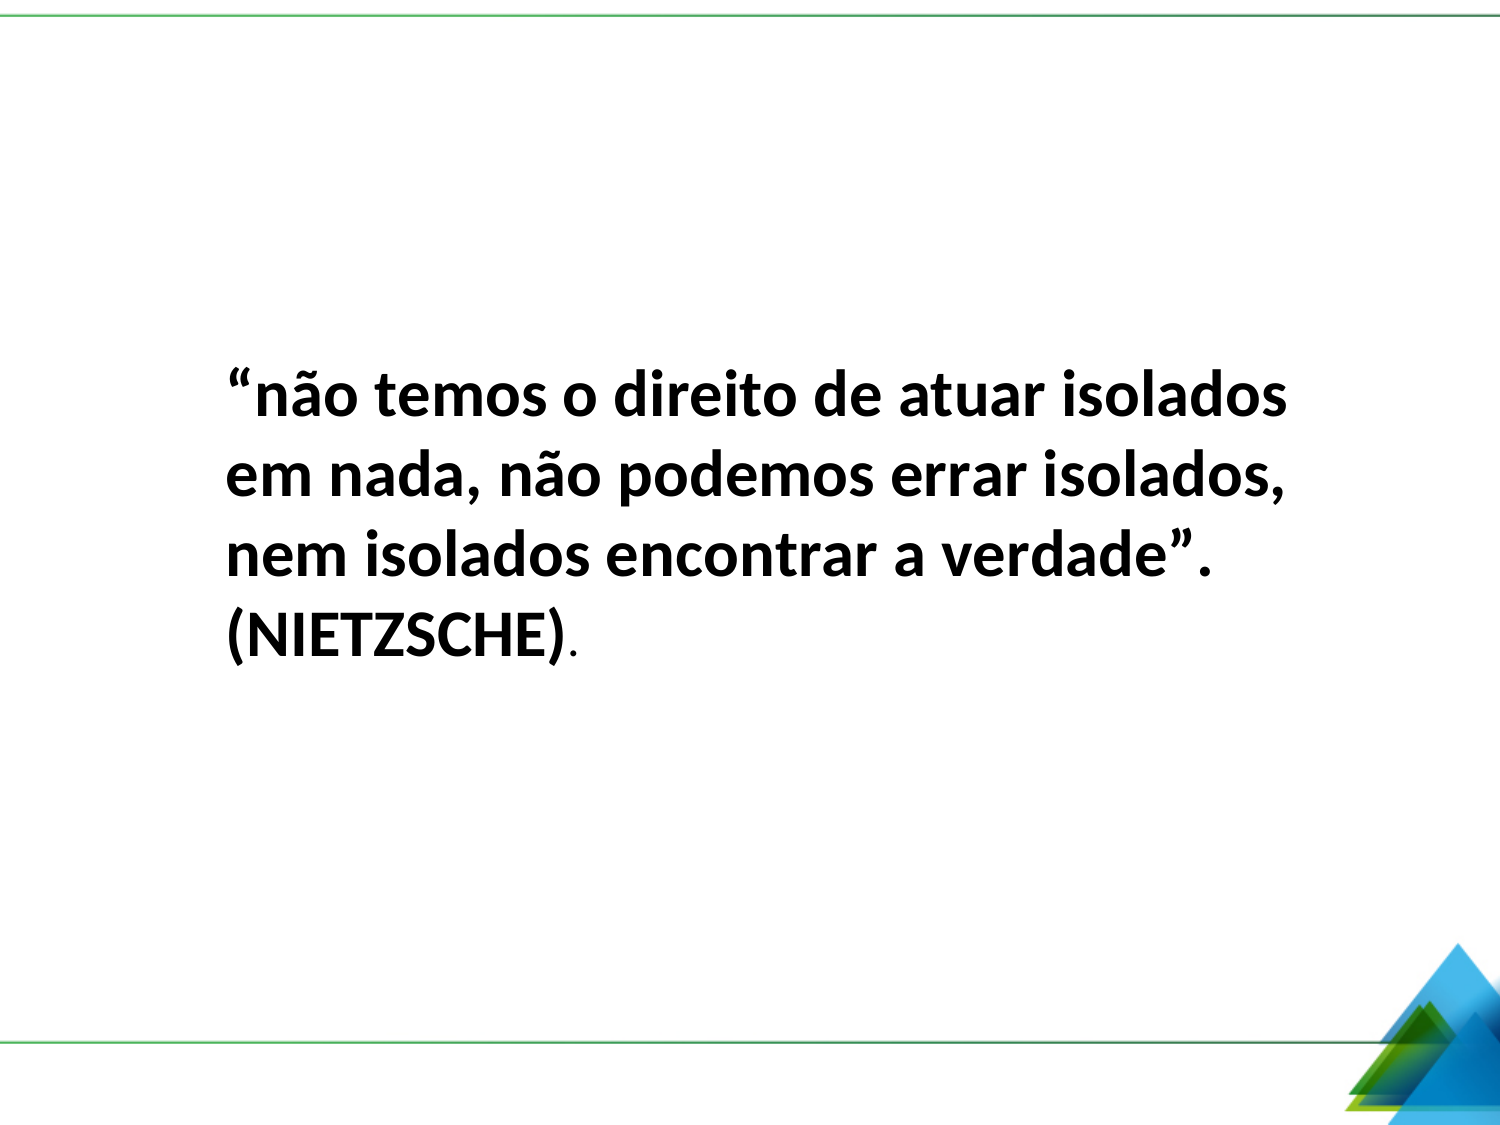

#
“não temos o direito de atuar isolados
em nada, não podemos errar isolados,
nem isolados encontrar a verdade”.
(NIETZSCHE).